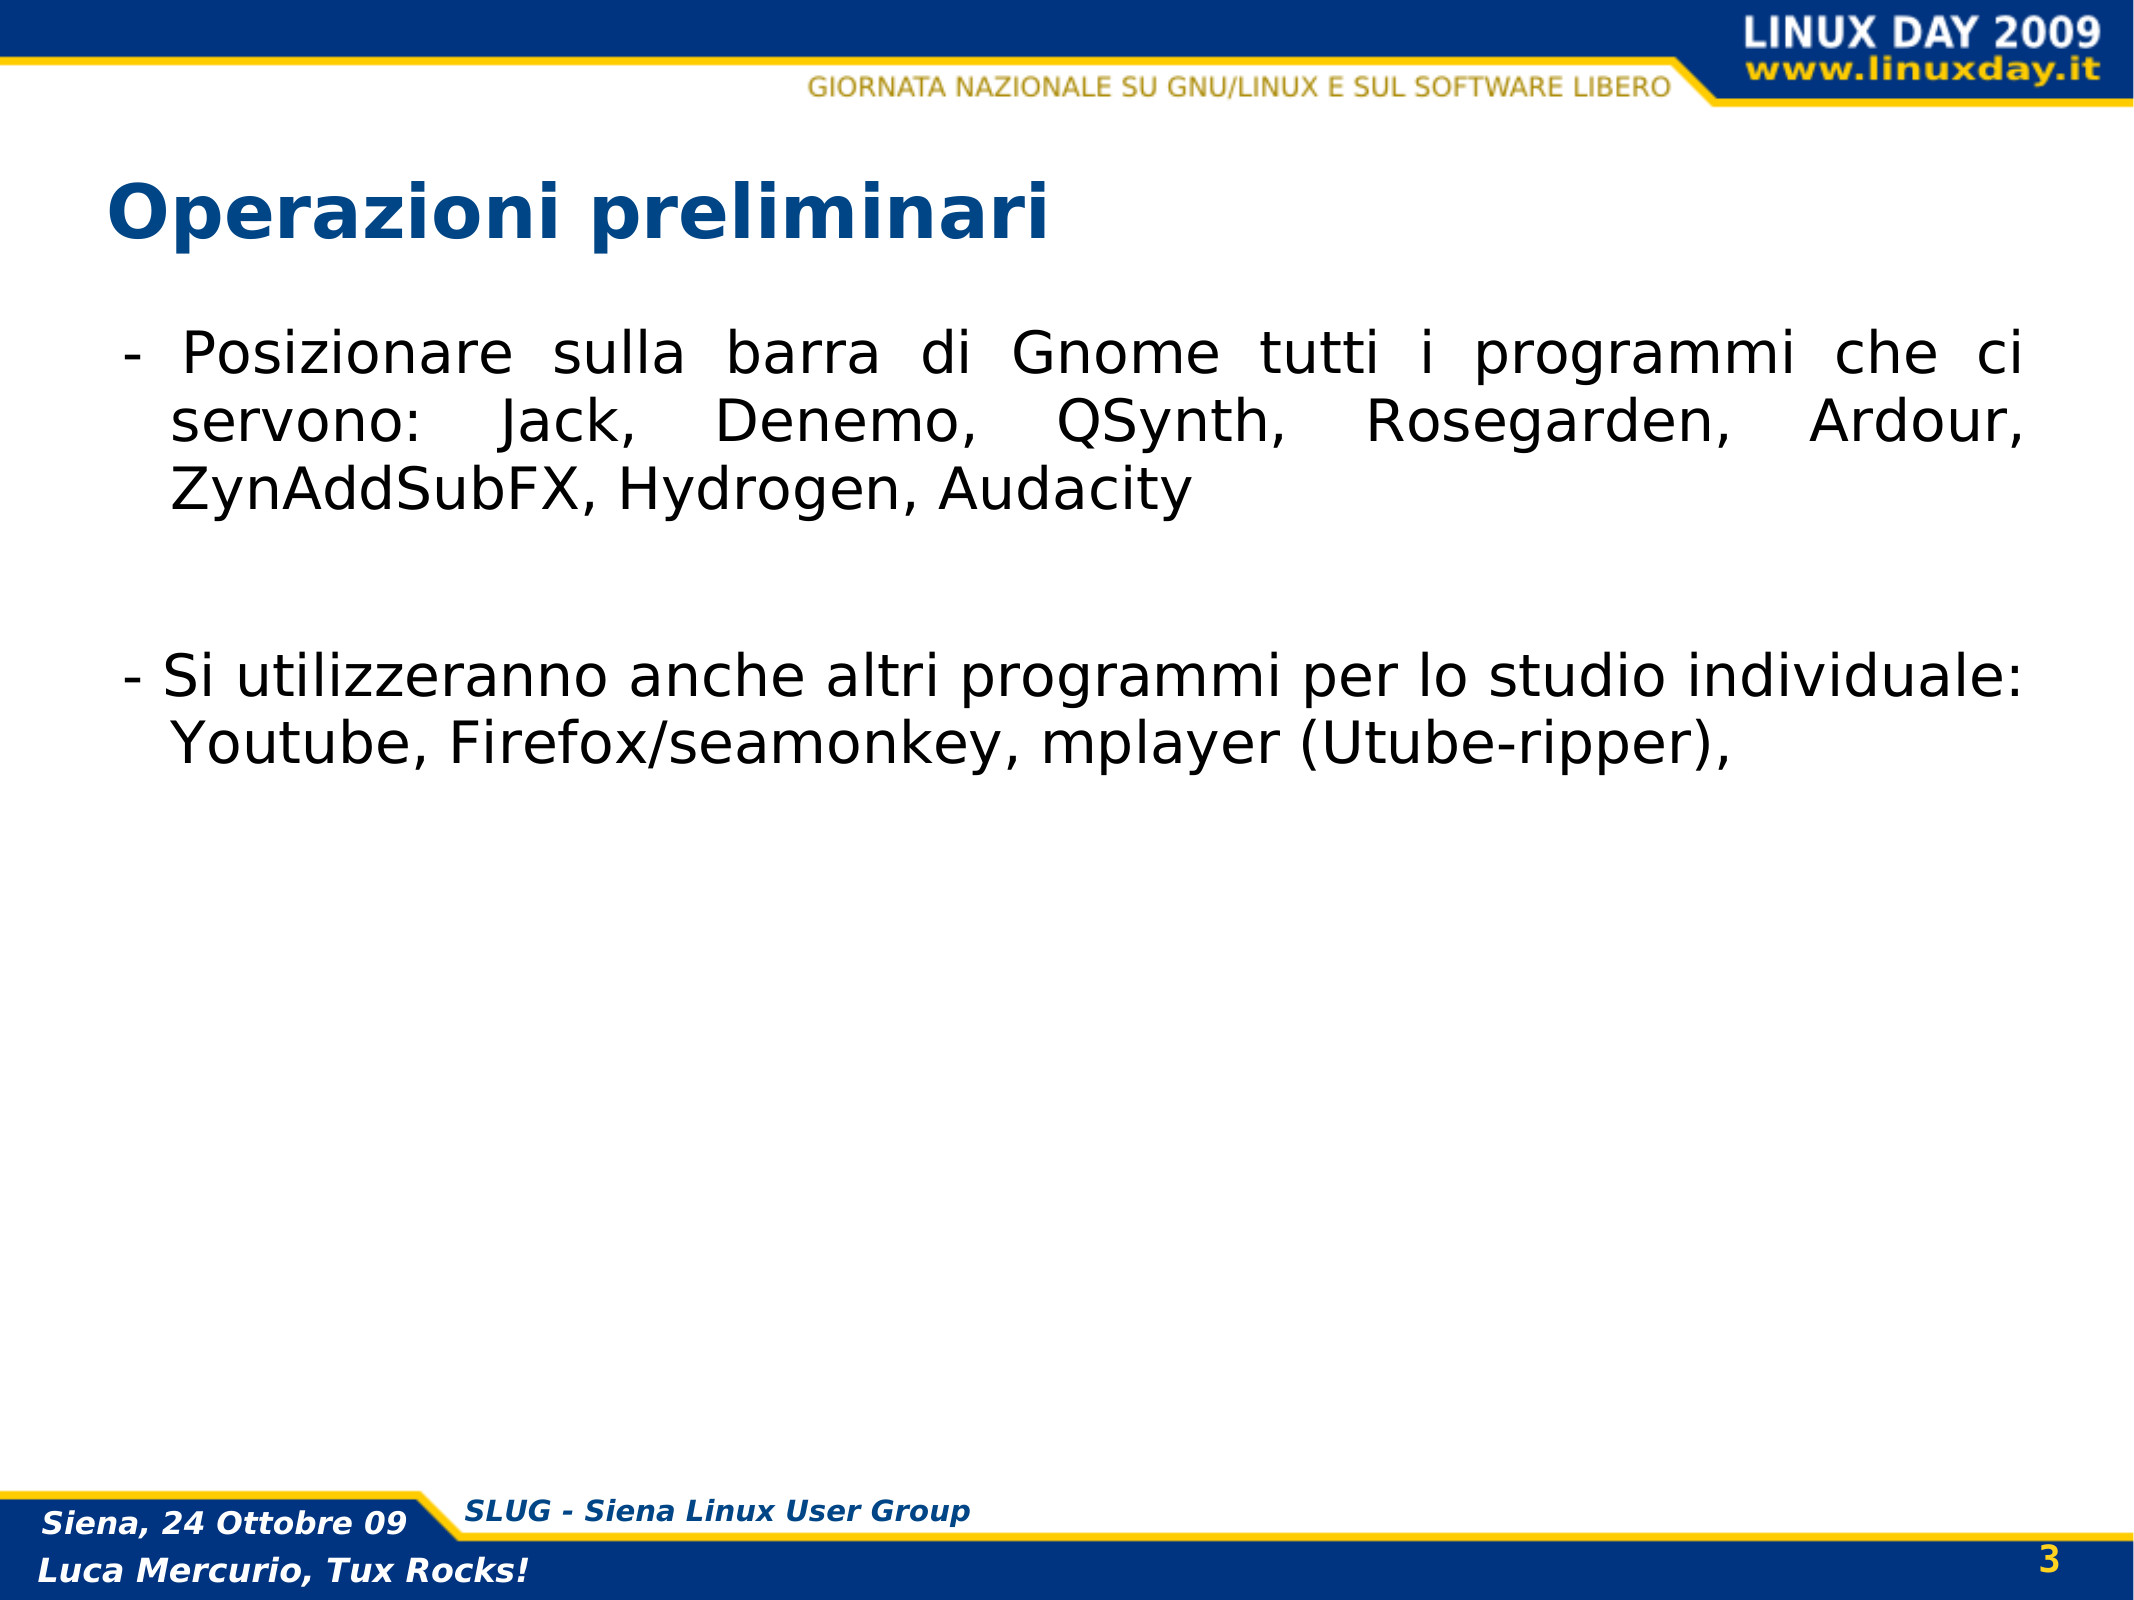

# Operazioni preliminari
- Posizionare sulla barra di Gnome tutti i programmi che ci servono: Jack, Denemo, QSynth, Rosegarden, Ardour, ZynAddSubFX, Hydrogen, Audacity
- Si utilizzeranno anche altri programmi per lo studio individuale: Youtube, Firefox/seamonkey, mplayer (Utube-ripper),